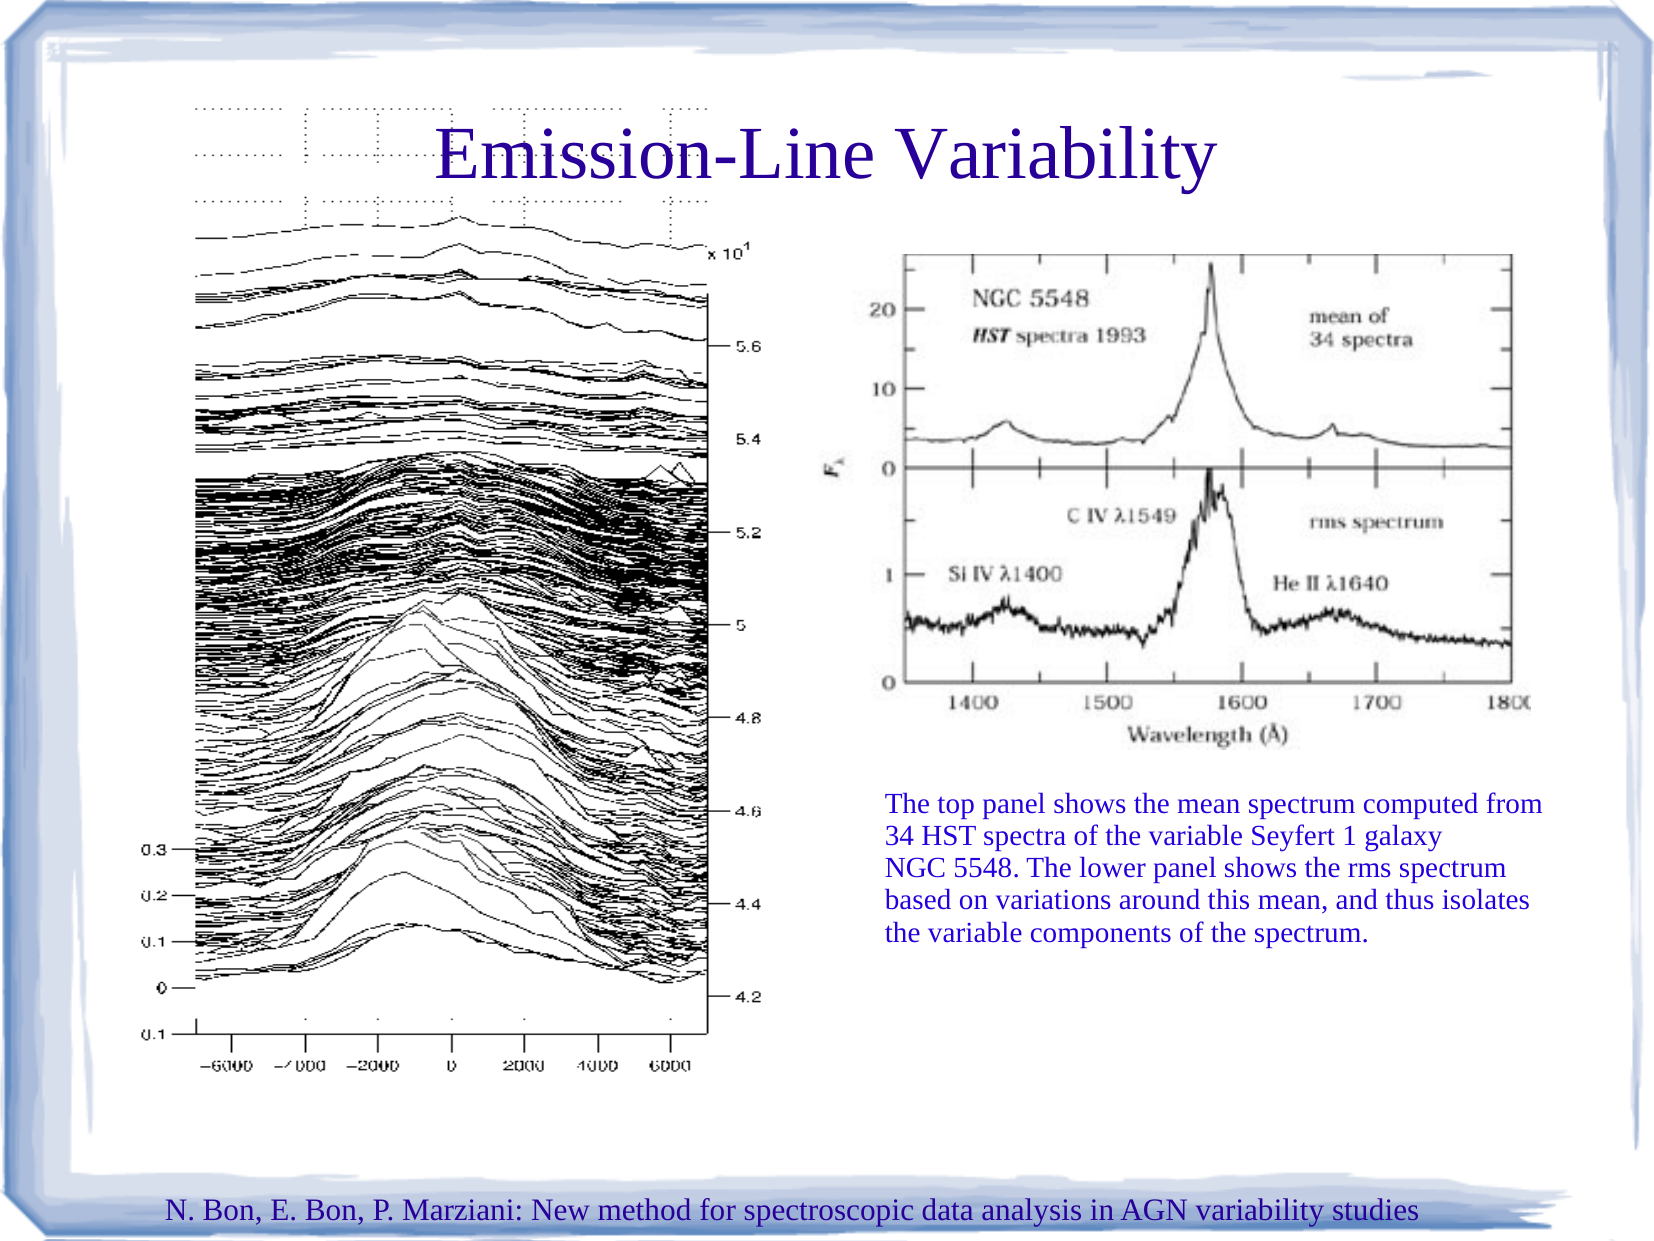

# Emission-Line Variability
The top panel shows the mean spectrum computed from 34 HST spectra of the variable Seyfert 1 galaxy NGC 5548. The lower panel shows the rms spectrum based on variations around this mean, and thus isolates the variable components of the spectrum.
N. Bon, E. Bon, P. Marziani: New method for spectroscopic data analysis in AGN variability studies